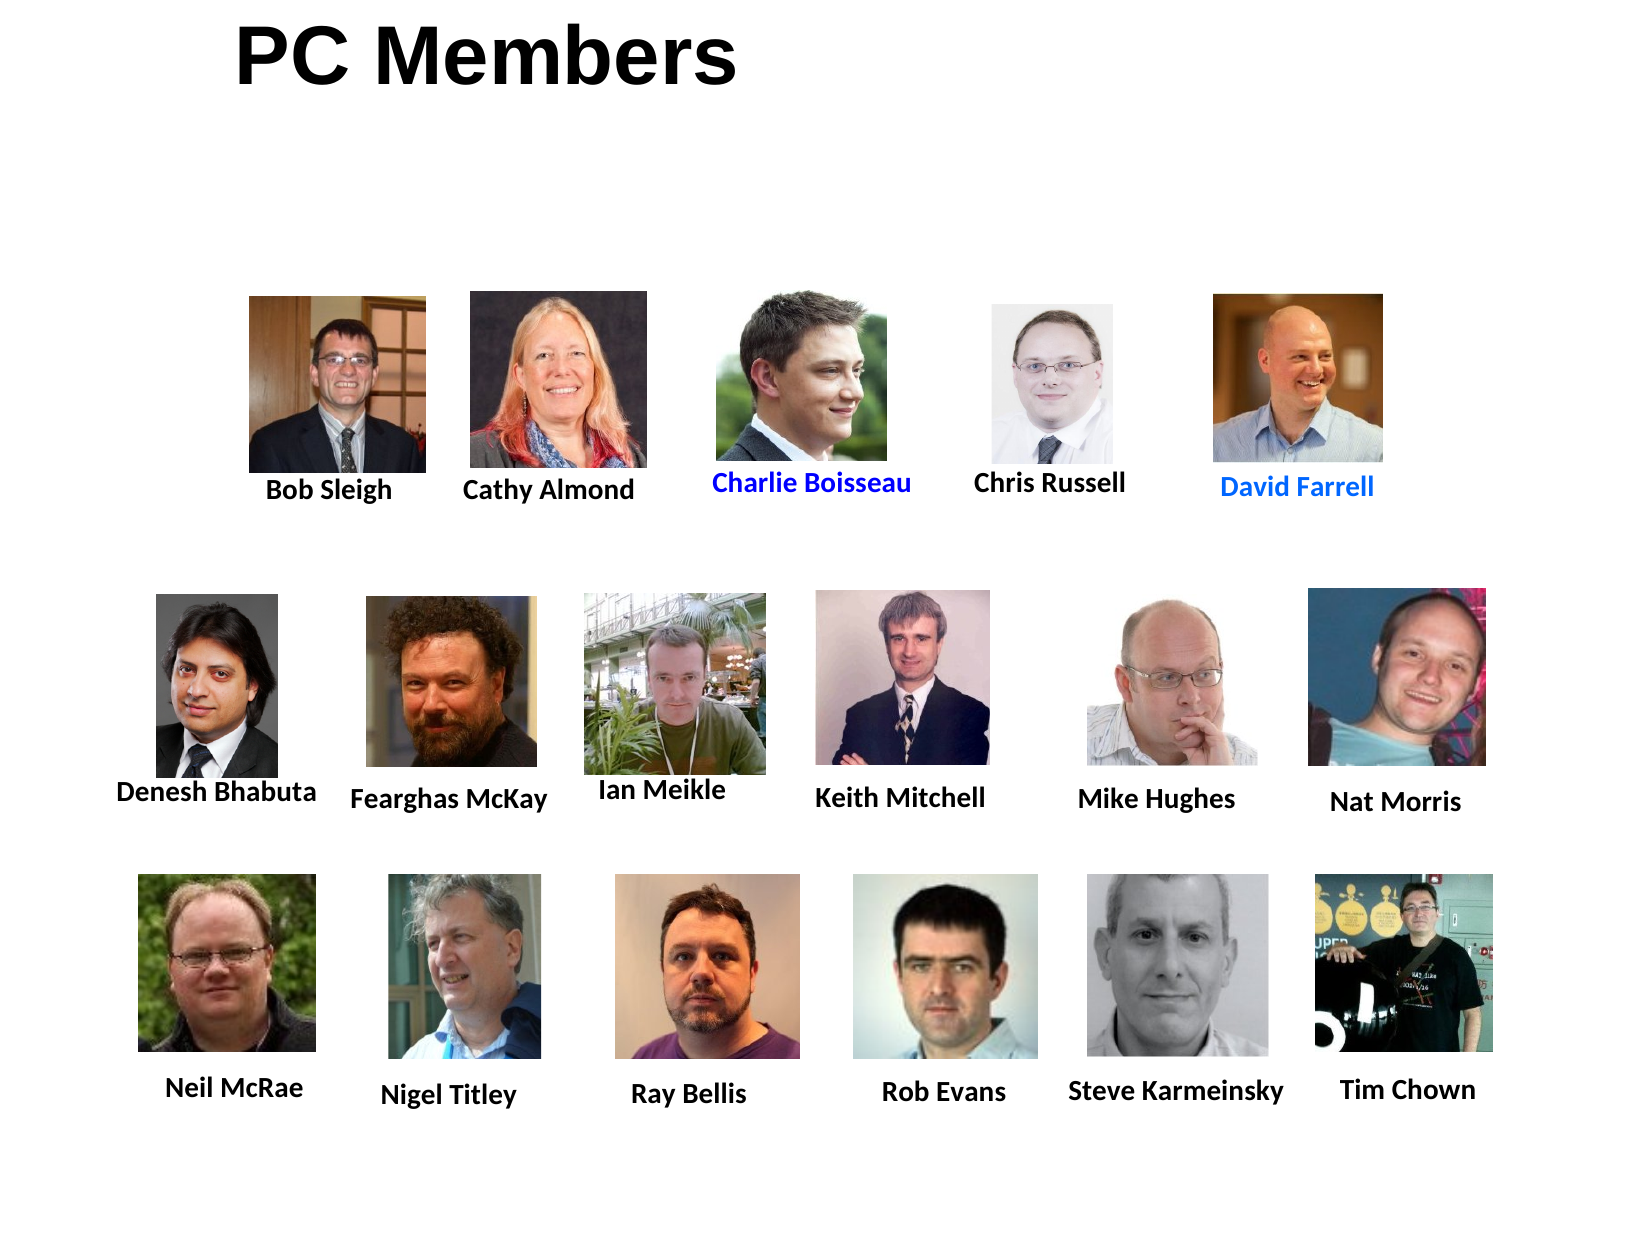

# PC Members
Charlie Boisseau
Chris Russell
David Farrell
Bob Sleigh
Cathy Almond
Ian Meikle
Denesh Bhabuta
Keith Mitchell
Mike Hughes
Fearghas McKay
Nat Morris
Neil McRae
Tim Chown
Steve Karmeinsky
Rob Evans
Ray Bellis
Nigel Titley